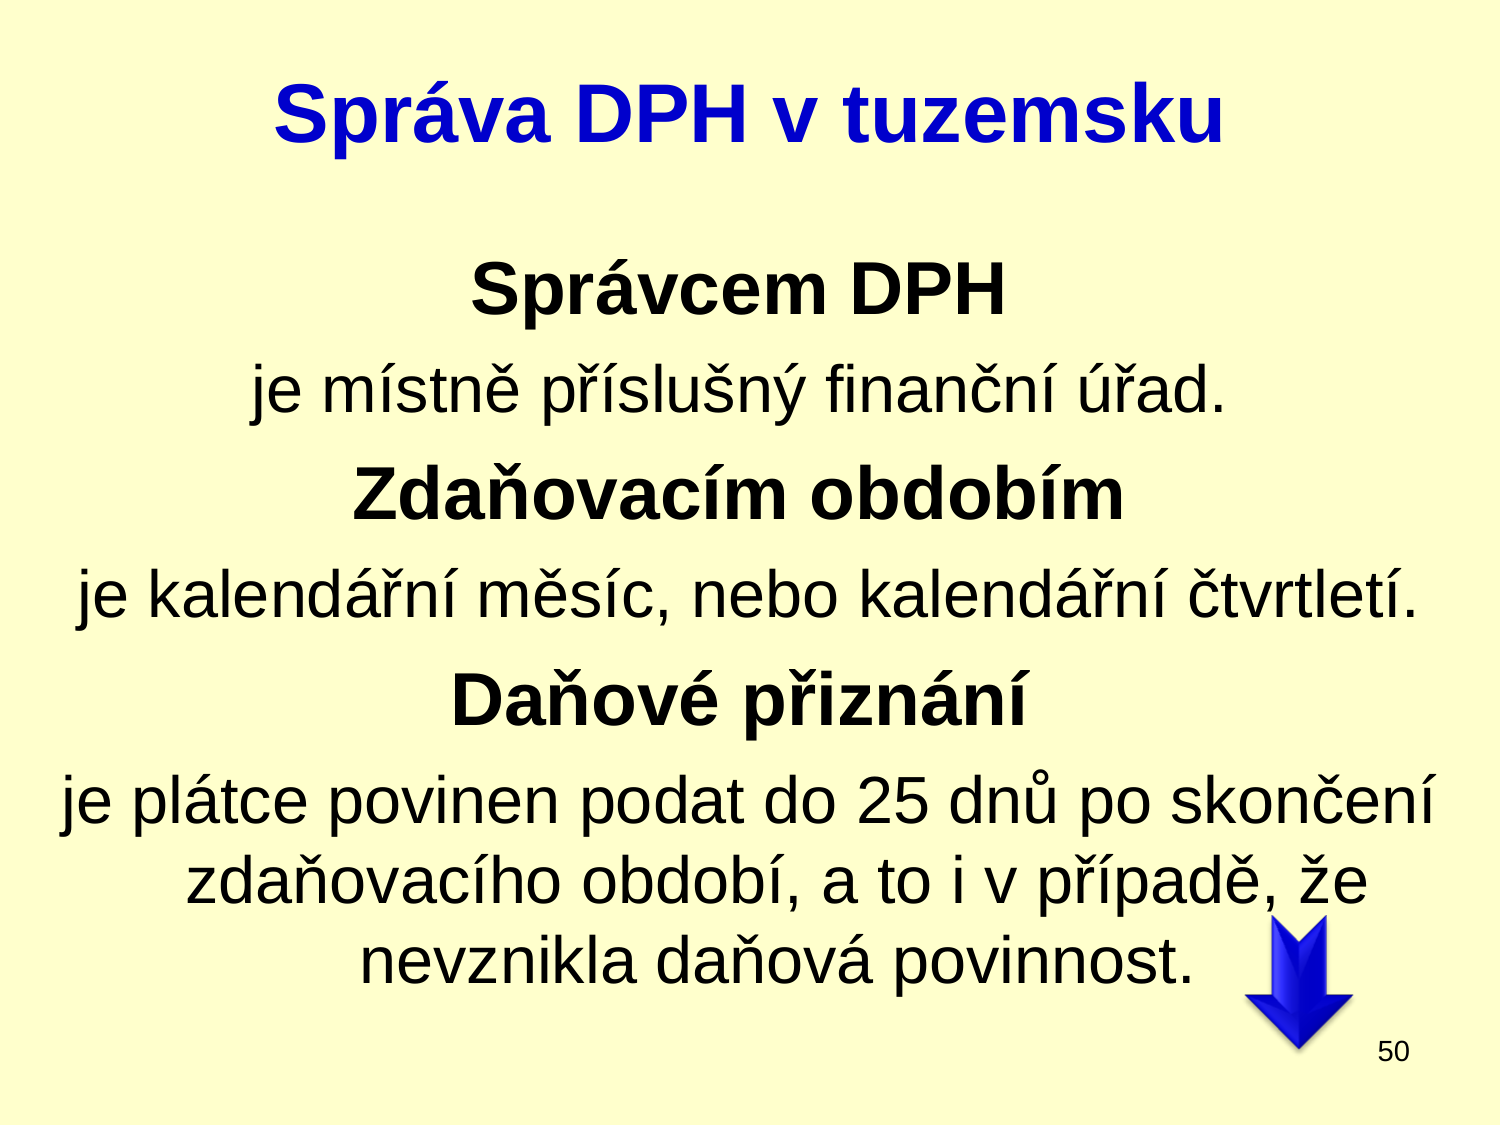

# Správa DPH v tuzemsku
Správcem DPH
je místně příslušný finanční úřad.
Zdaňovacím obdobím
je kalendářní měsíc, nebo kalendářní čtvrtletí.
Daňové přiznání
je plátce povinen podat do 25 dnů po skončení zdaňovacího období, a to i v případě, že nevznikla daňová povinnost.